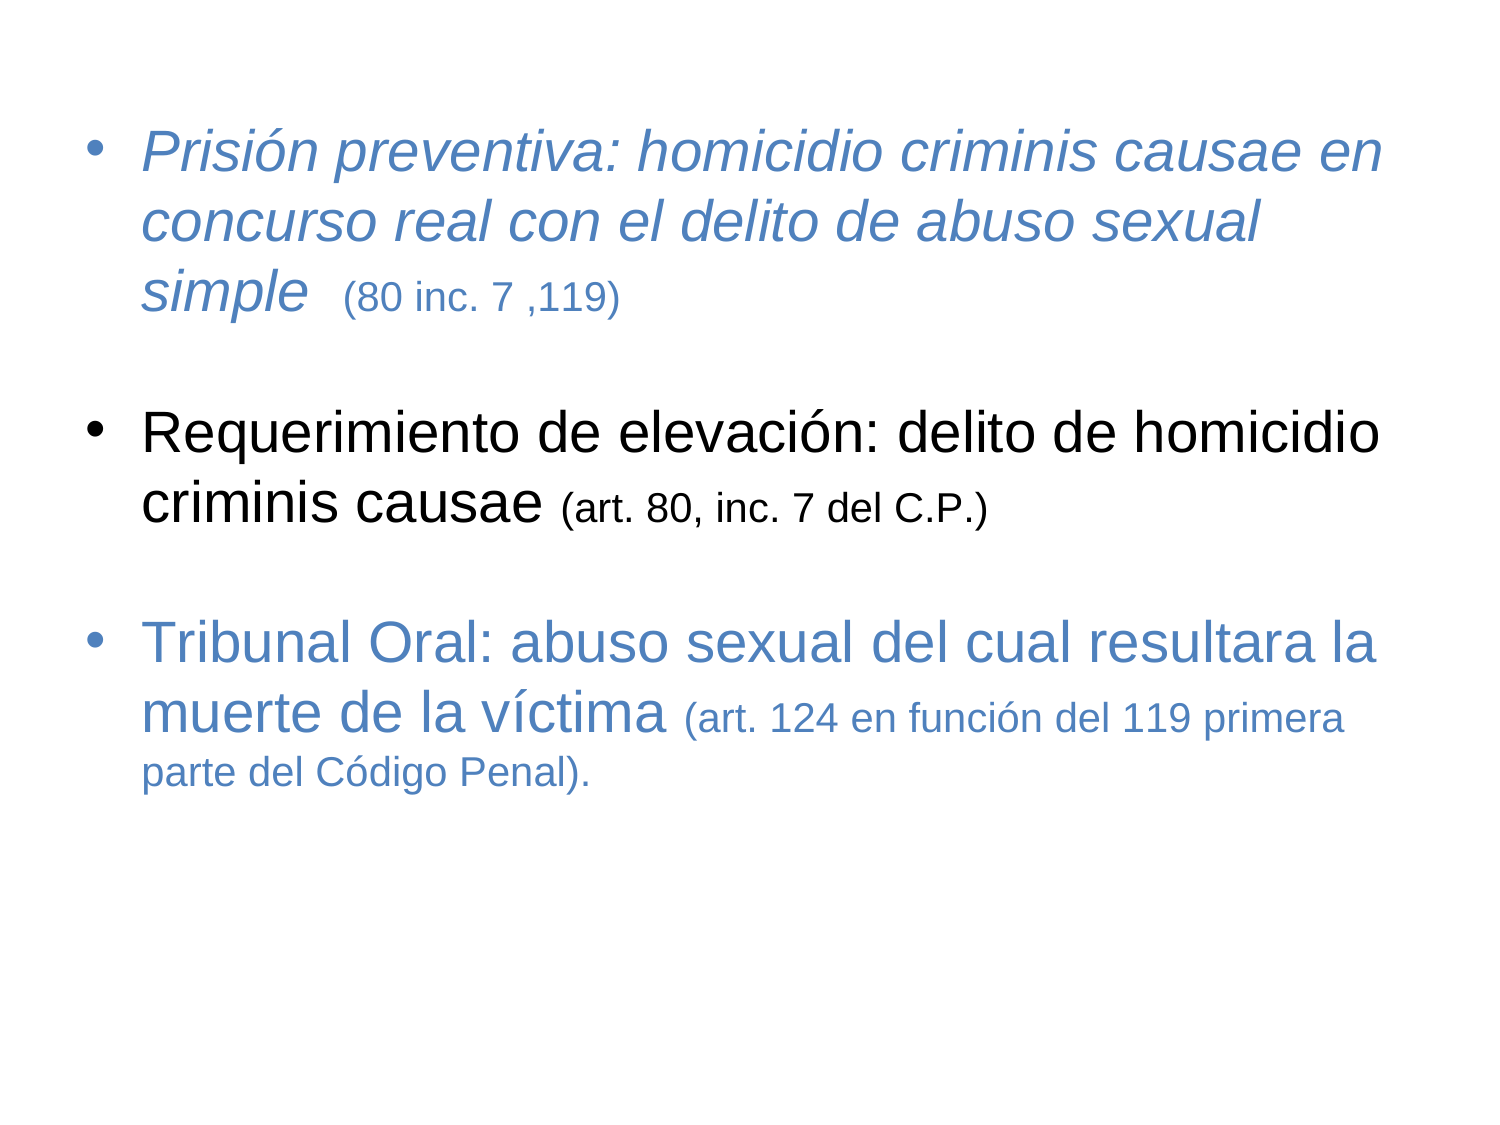

# Prisión preventiva: homicidio criminis causae en concurso real con el delito de abuso sexual simple (80 inc. 7 ,119)
Requerimiento de elevación: delito de homicidio criminis causae (art. 80, inc. 7 del C.P.)
Tribunal Oral: abuso sexual del cual resultara la muerte de la víctima (art. 124 en función del 119 primera parte del Código Penal).